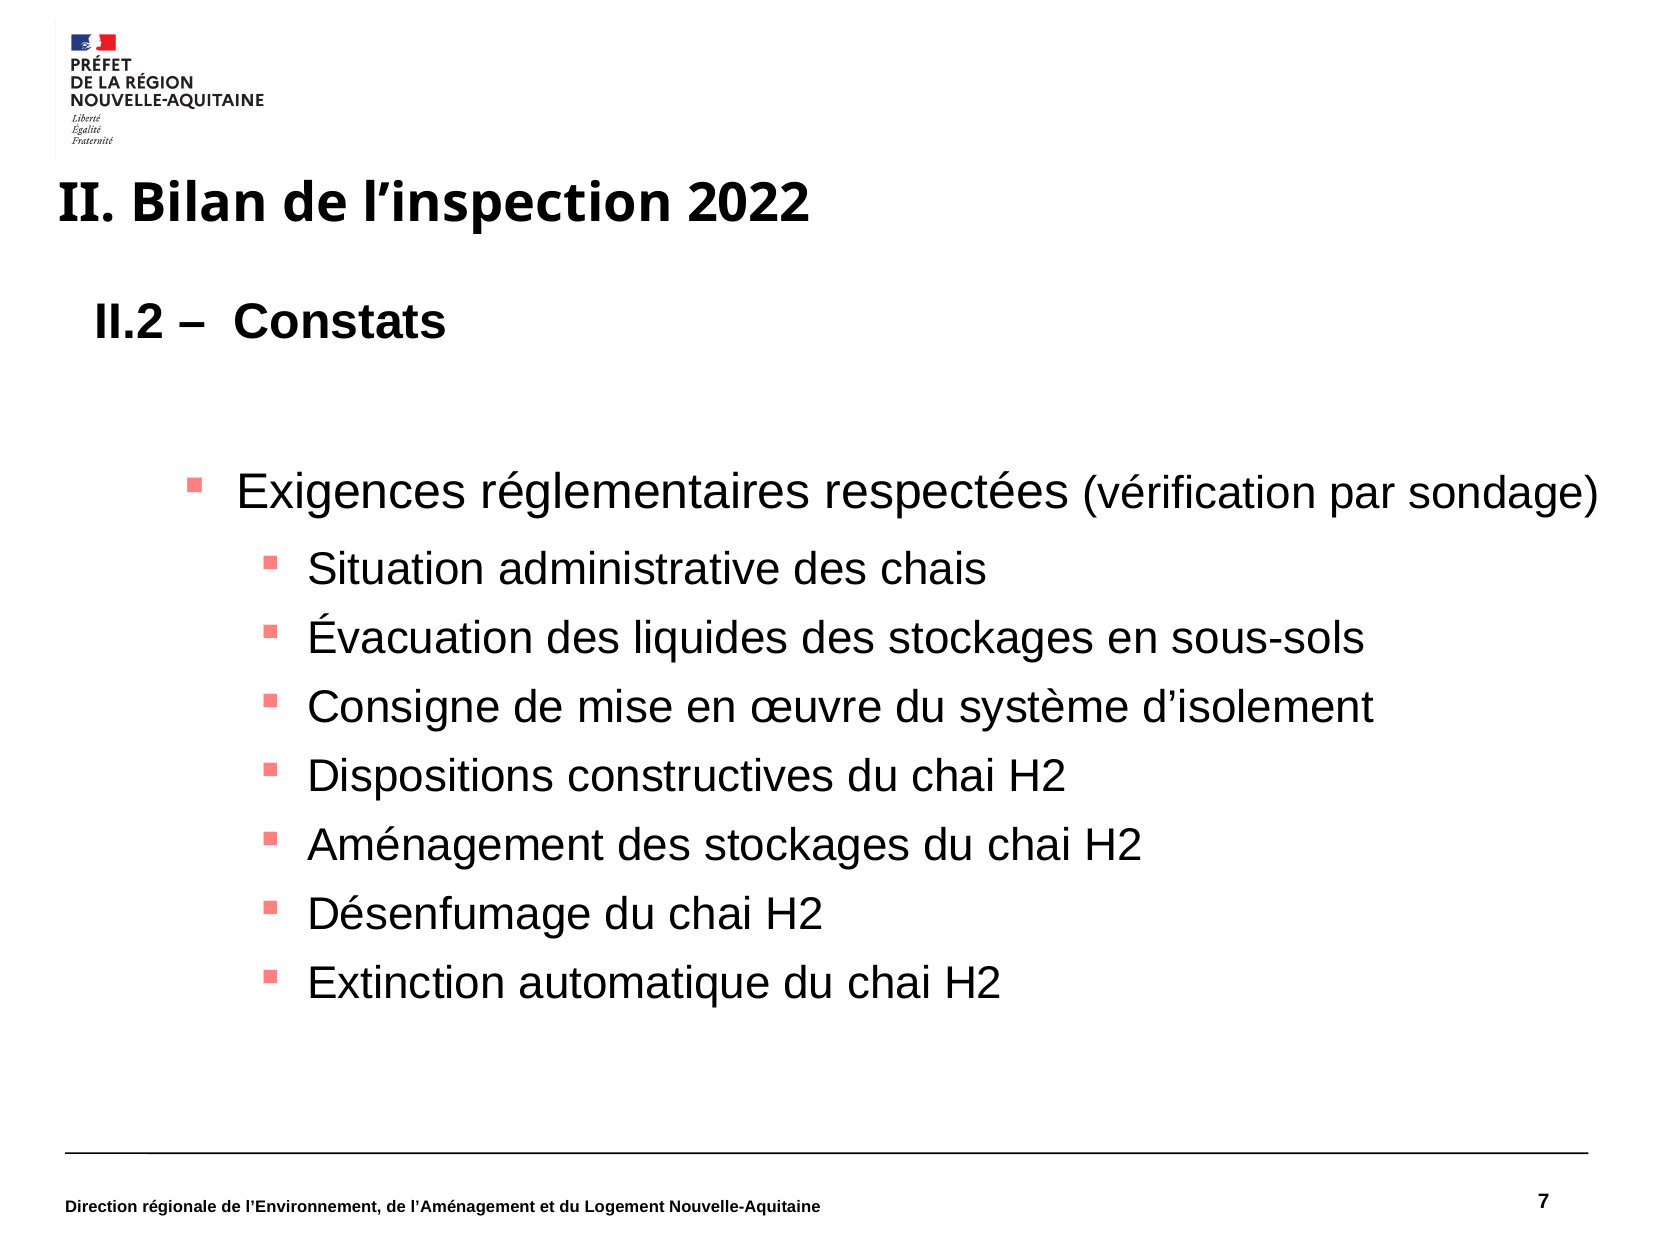

II. Bilan de l’inspection 2022
# II.2 – Constats
Exigences réglementaires respectées (vérification par sondage)
Situation administrative des chais
Évacuation des liquides des stockages en sous-sols
Consigne de mise en œuvre du système d’isolement
Dispositions constructives du chai H2
Aménagement des stockages du chai H2
Désenfumage du chai H2
Extinction automatique du chai H2